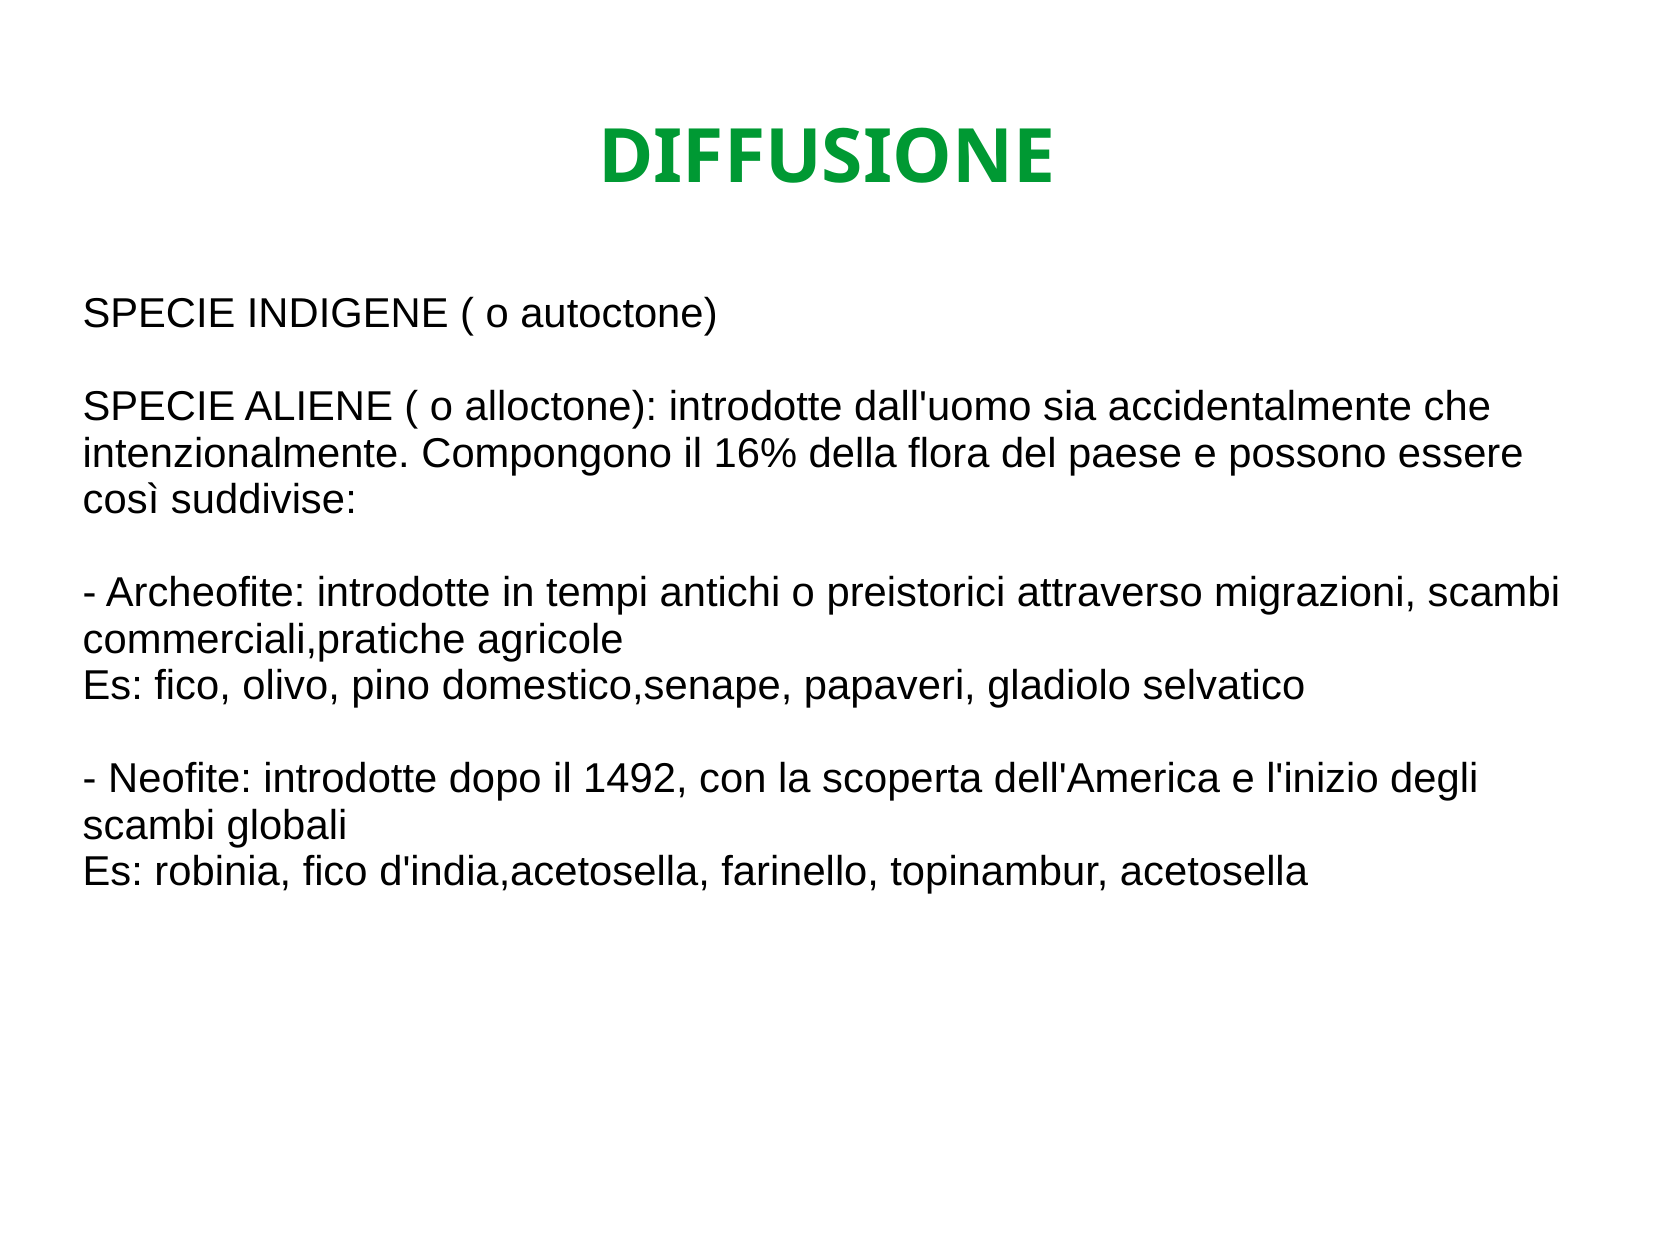

# DIFFUSIONE
SPECIE INDIGENE ( o autoctone)
SPECIE ALIENE ( o alloctone): introdotte dall'uomo sia accidentalmente che intenzionalmente. Compongono il 16% della flora del paese e possono essere così suddivise:
- Archeofite: introdotte in tempi antichi o preistorici attraverso migrazioni, scambi commerciali,pratiche agricole
Es: fico, olivo, pino domestico,senape, papaveri, gladiolo selvatico
- Neofite: introdotte dopo il 1492, con la scoperta dell'America e l'inizio degli scambi globali
Es: robinia, fico d'india,acetosella, farinello, topinambur, acetosella